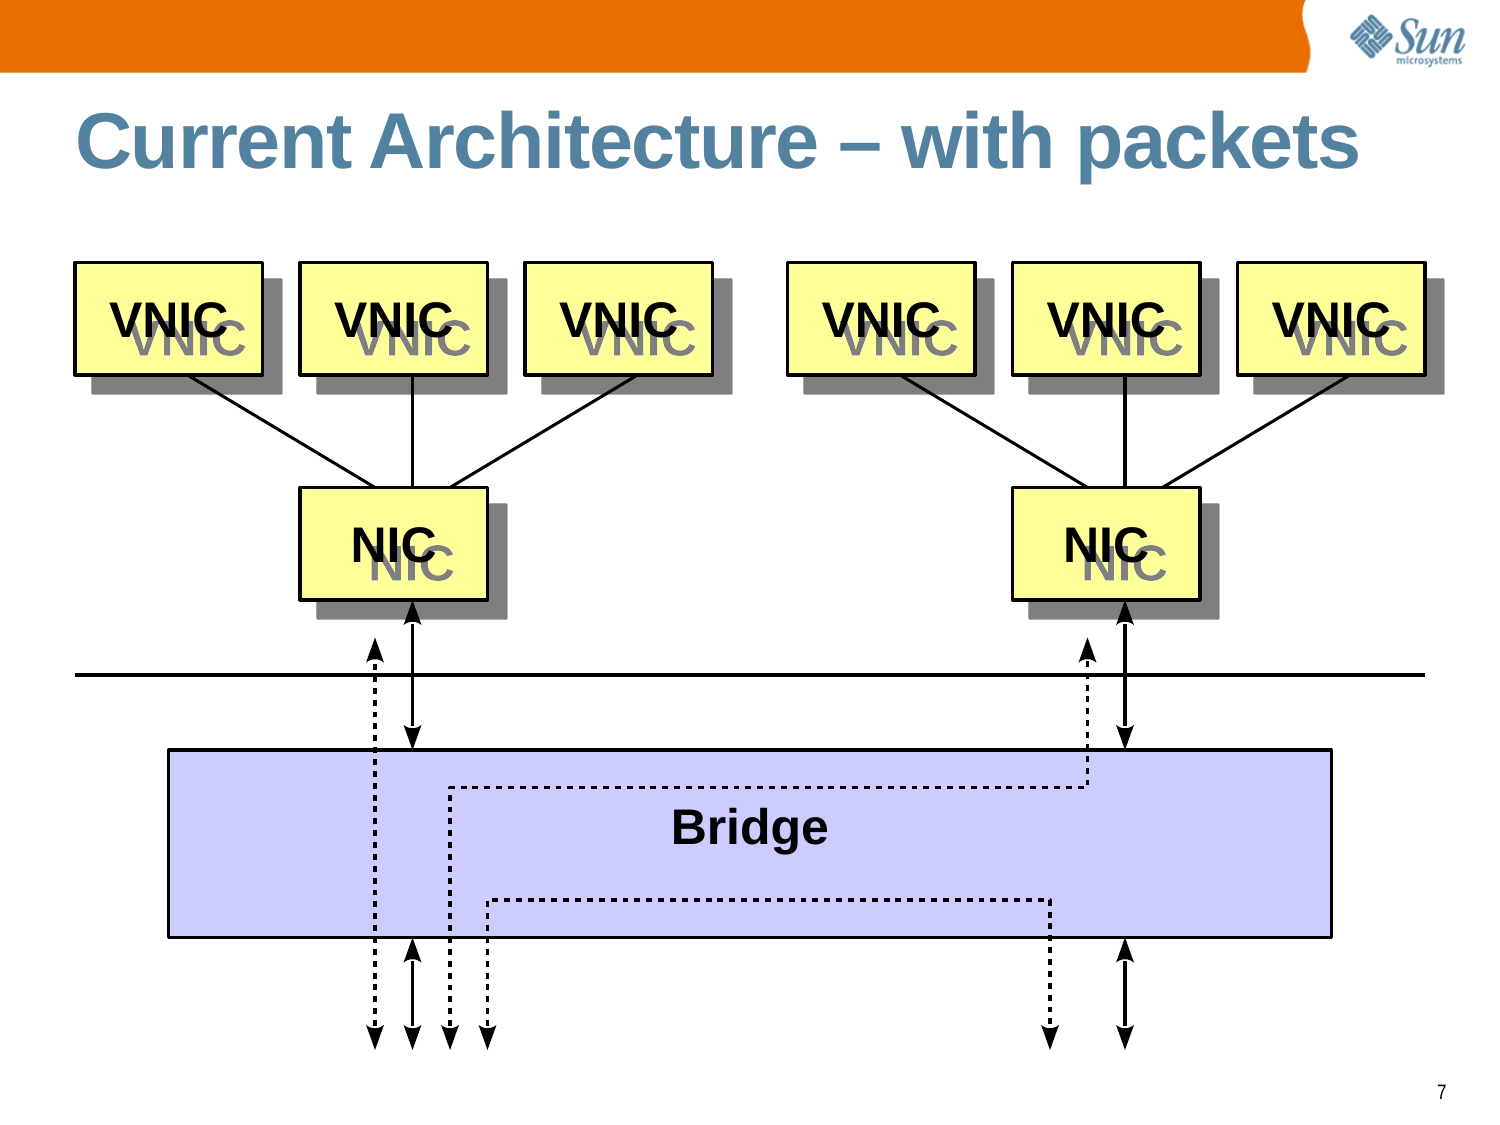

# Current Architecture – with packets
VNIC
VNIC
VNIC
VNIC
VNIC
VNIC
NIC
NIC
Bridge